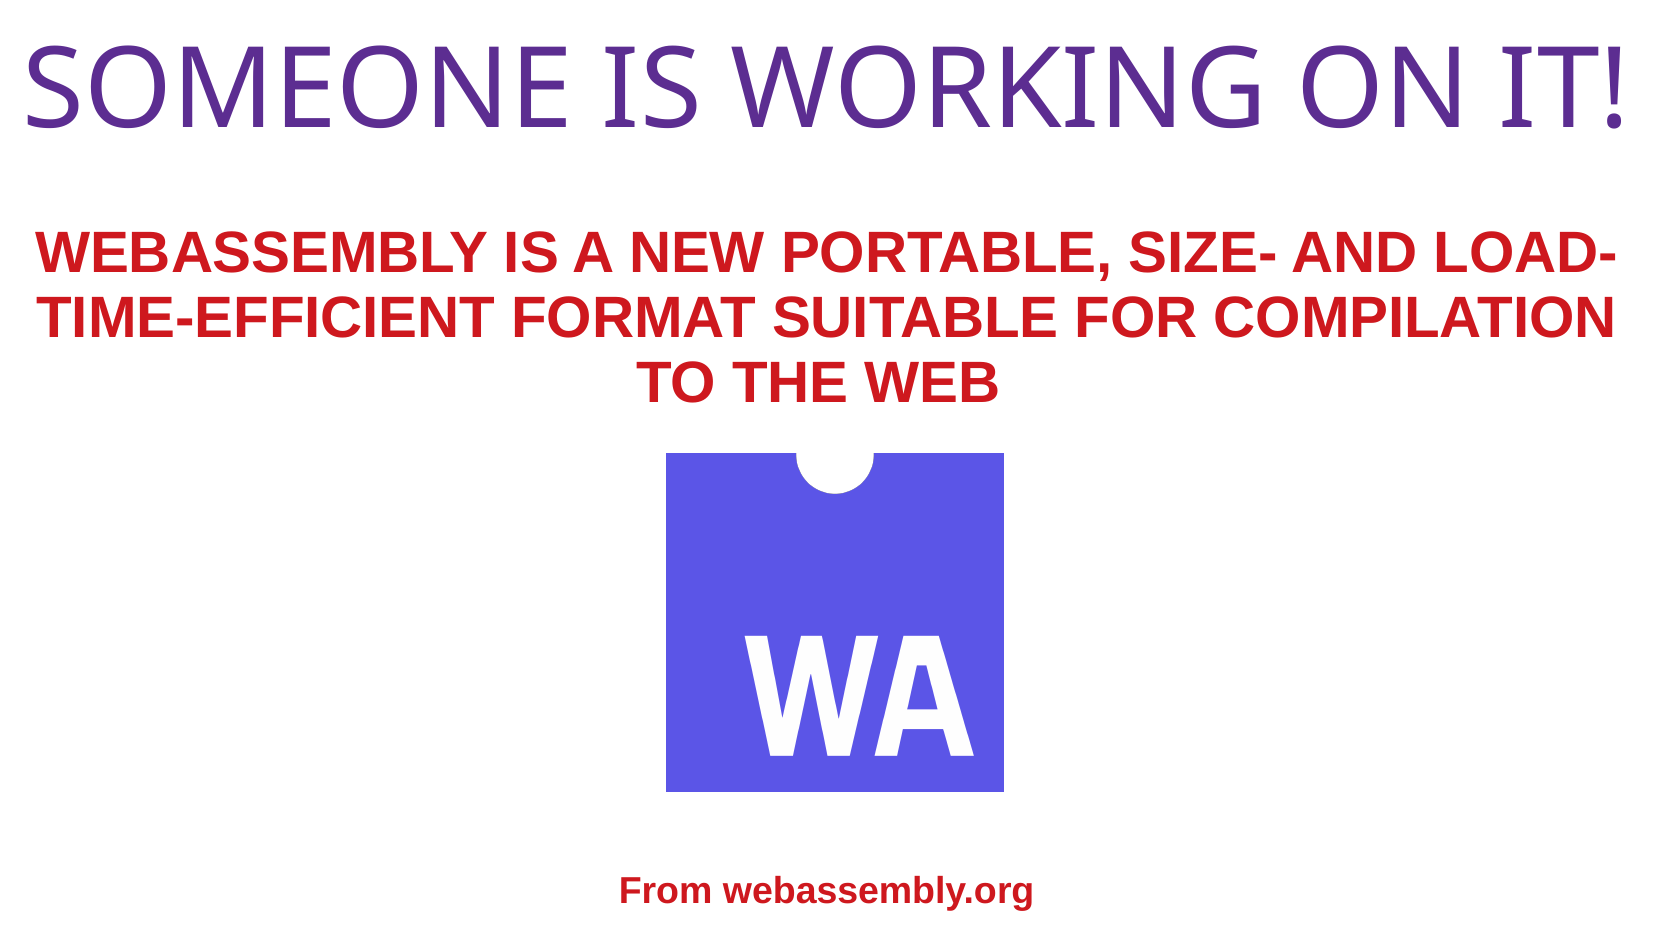

# SOMEONE IS WORKING ON IT!
WEBASSEMBLY IS A NEW PORTABLE, SIZE- AND LOAD-TIME-EFFICIENT FORMAT SUITABLE FOR COMPILATION TO THE WEB
From webassembly.org